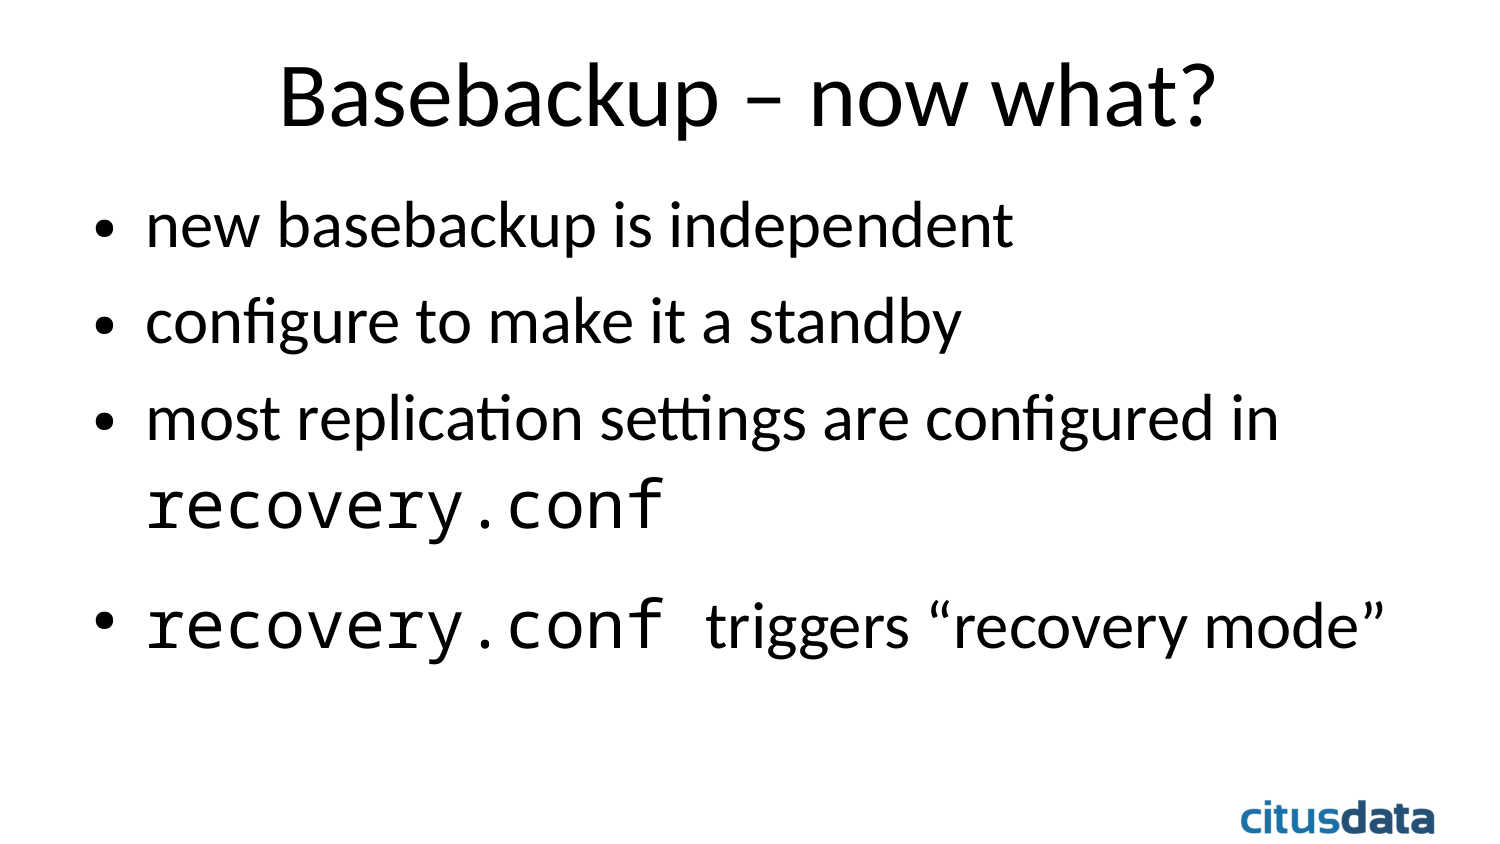

# Basebackup – now what?
new basebackup is independent
configure to make it a standby
most replication settings are configured in recovery.conf
recovery.conf triggers “recovery mode”